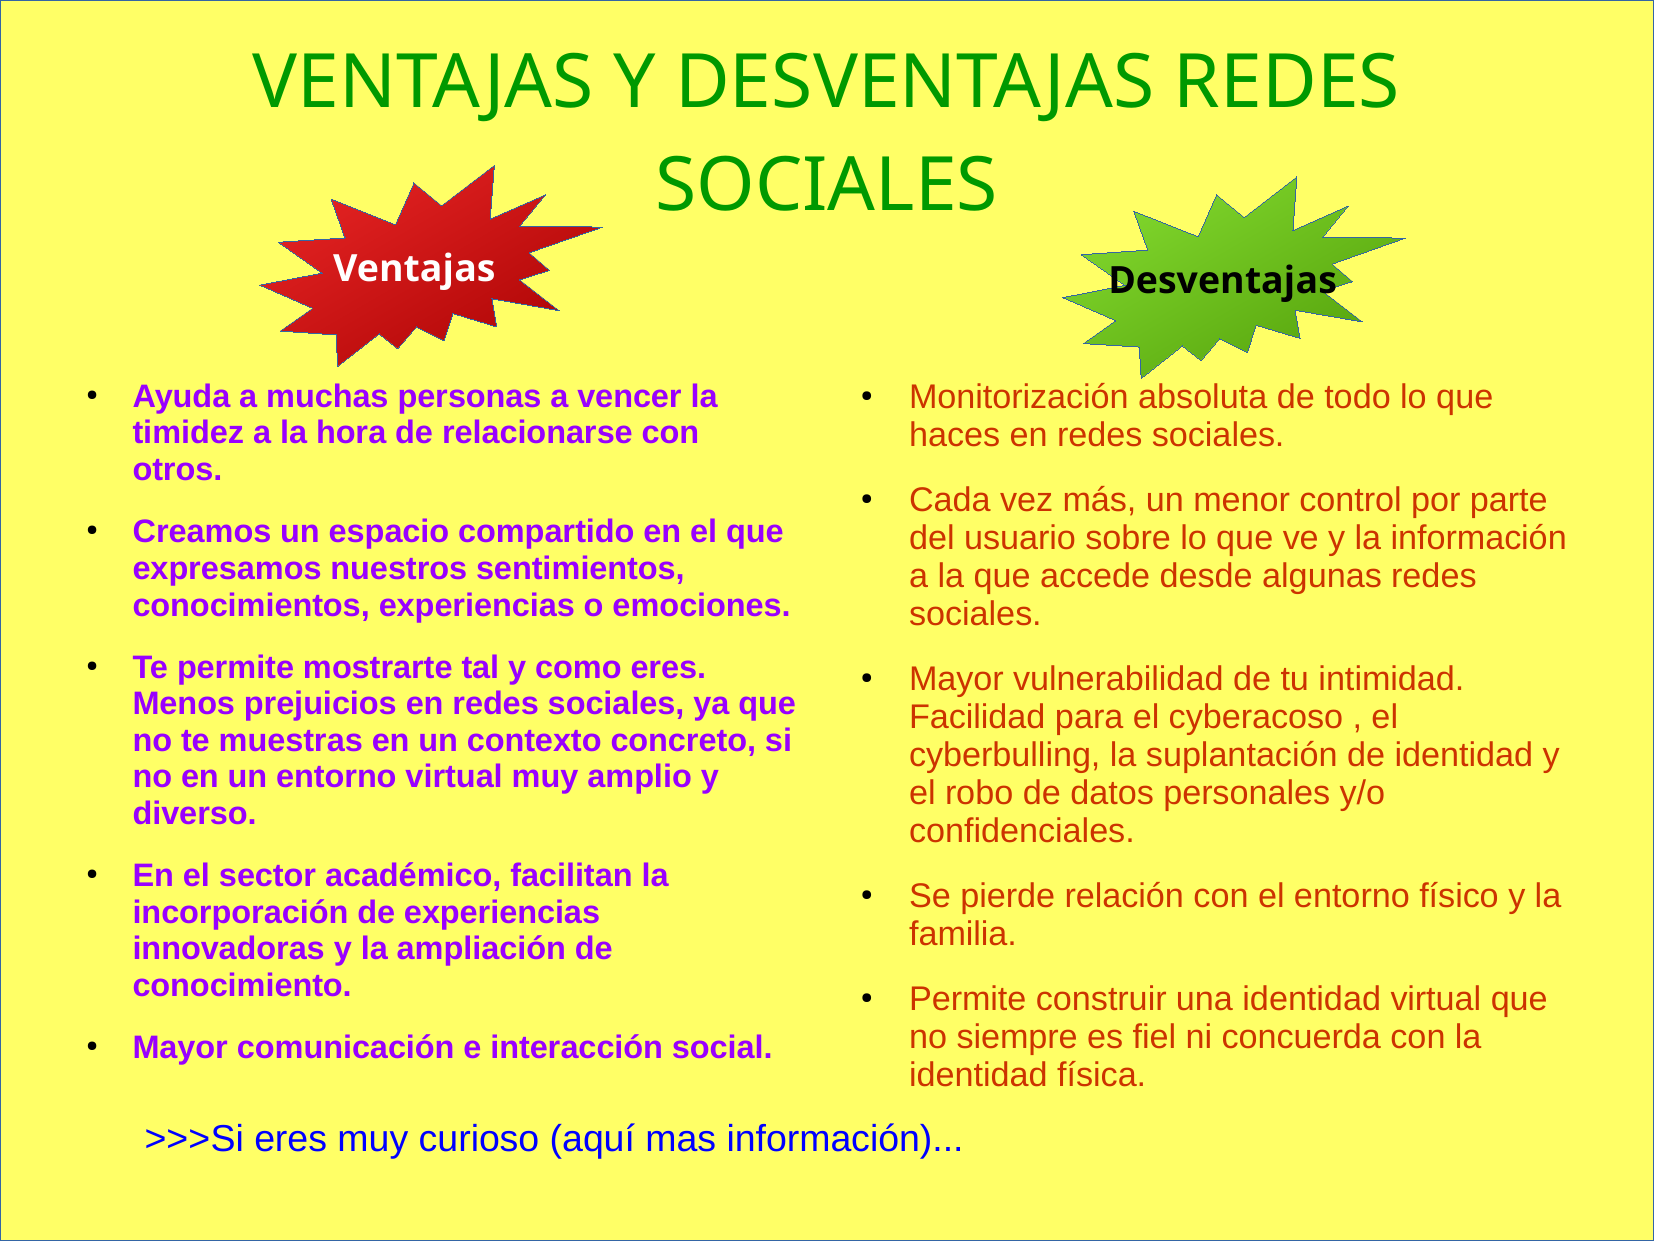

# VENTAJAS Y DESVENTAJAS REDES SOCIALES
 Ventajas
 Desventajas
Ayuda a muchas personas a vencer la timidez a la hora de relacionarse con otros.
Creamos un espacio compartido en el que expresamos nuestros sentimientos, conocimientos, experiencias o emociones.
Te permite mostrarte tal y como eres. Menos prejuicios en redes sociales, ya que no te muestras en un contexto concreto, si no en un entorno virtual muy amplio y diverso.
En el sector académico, facilitan la incorporación de experiencias innovadoras y la ampliación de conocimiento.
Mayor comunicación e interacción social.
Monitorización absoluta de todo lo que haces en redes sociales.
Cada vez más, un menor control por parte del usuario sobre lo que ve y la información a la que accede desde algunas redes sociales.
Mayor vulnerabilidad de tu intimidad. Facilidad para el cyberacoso , el cyberbulling, la suplantación de identidad y el robo de datos personales y/o confidenciales.
Se pierde relación con el entorno físico y la familia.
Permite construir una identidad virtual que no siempre es fiel ni concuerda con la identidad física.
>>>Si eres muy curioso (aquí mas información)...